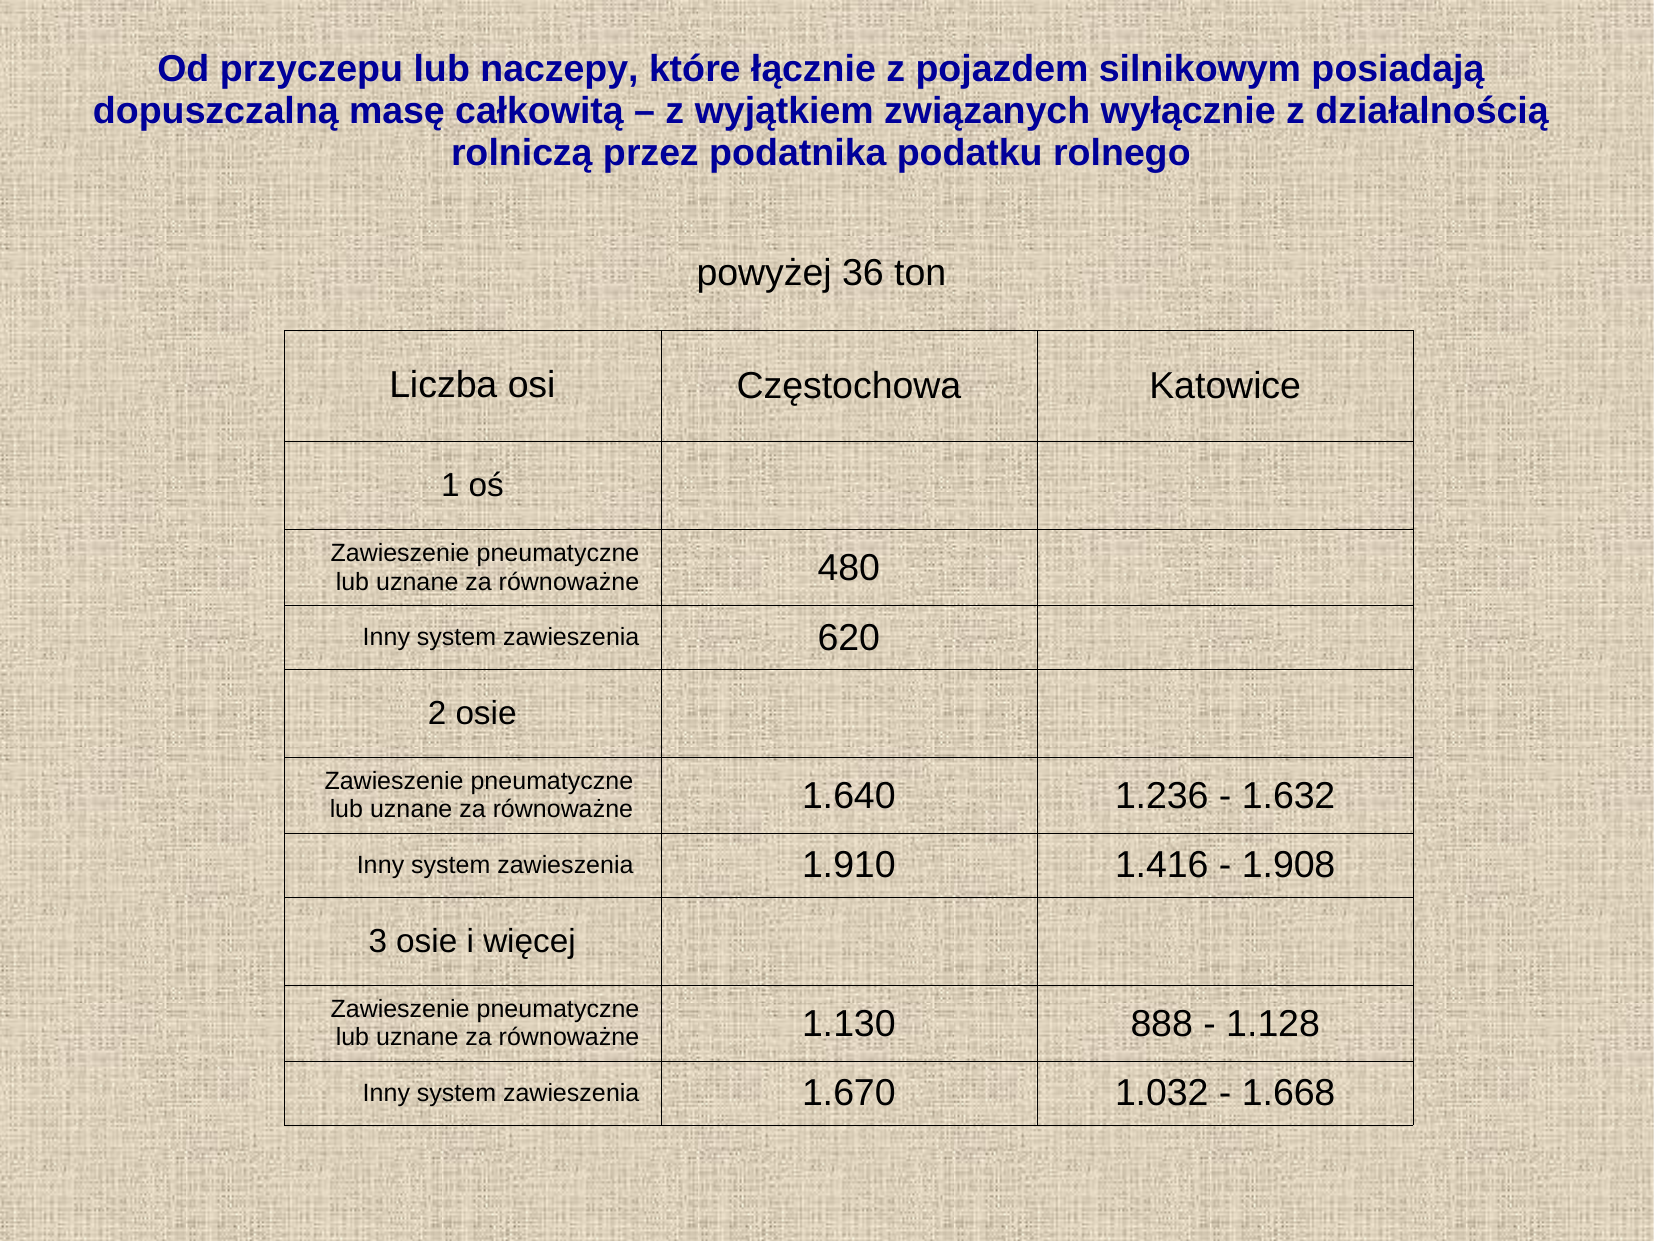

Od przyczepu lub naczepy, które łącznie z pojazdem silnikowym posiadają dopuszczalną masę całkowitą – z wyjątkiem związanych wyłącznie z działalnością rolniczą przez podatnika podatku rolnego
powyżej 36 ton
| Liczba osi | Częstochowa | Katowice |
| --- | --- | --- |
| 1 oś | | |
| Zawieszenie pneumatyczne lub uznane za równoważne | 480 | |
| Inny system zawieszenia | 620 | |
| 2 osie | | |
| Zawieszenie pneumatyczne lub uznane za równoważne | 1.640 | 1.236 - 1.632 |
| Inny system zawieszenia | 1.910 | 1.416 - 1.908 |
| 3 osie i więcej | | |
| Zawieszenie pneumatyczne lub uznane za równoważne | 1.130 | 888 - 1.128 |
| Inny system zawieszenia | 1.670 | 1.032 - 1.668 |